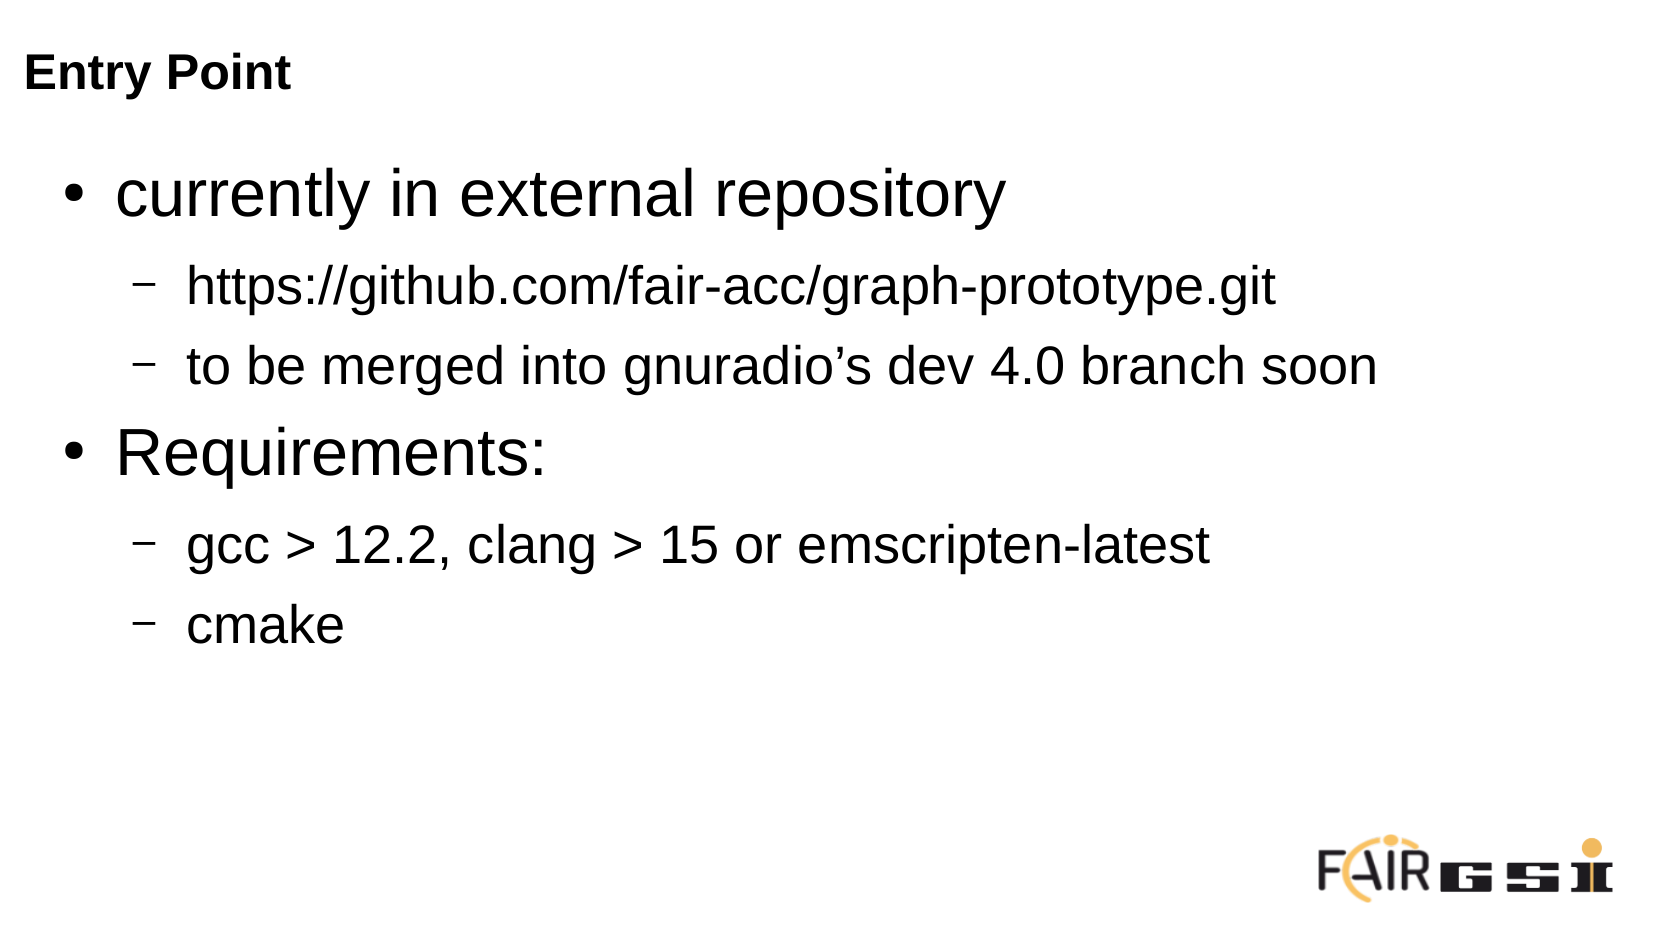

# Entry Point
currently in external repository
https://github.com/fair-acc/graph-prototype.git
to be merged into gnuradio’s dev 4.0 branch soon
Requirements:
gcc > 12.2, clang > 15 or emscripten-latest
cmake